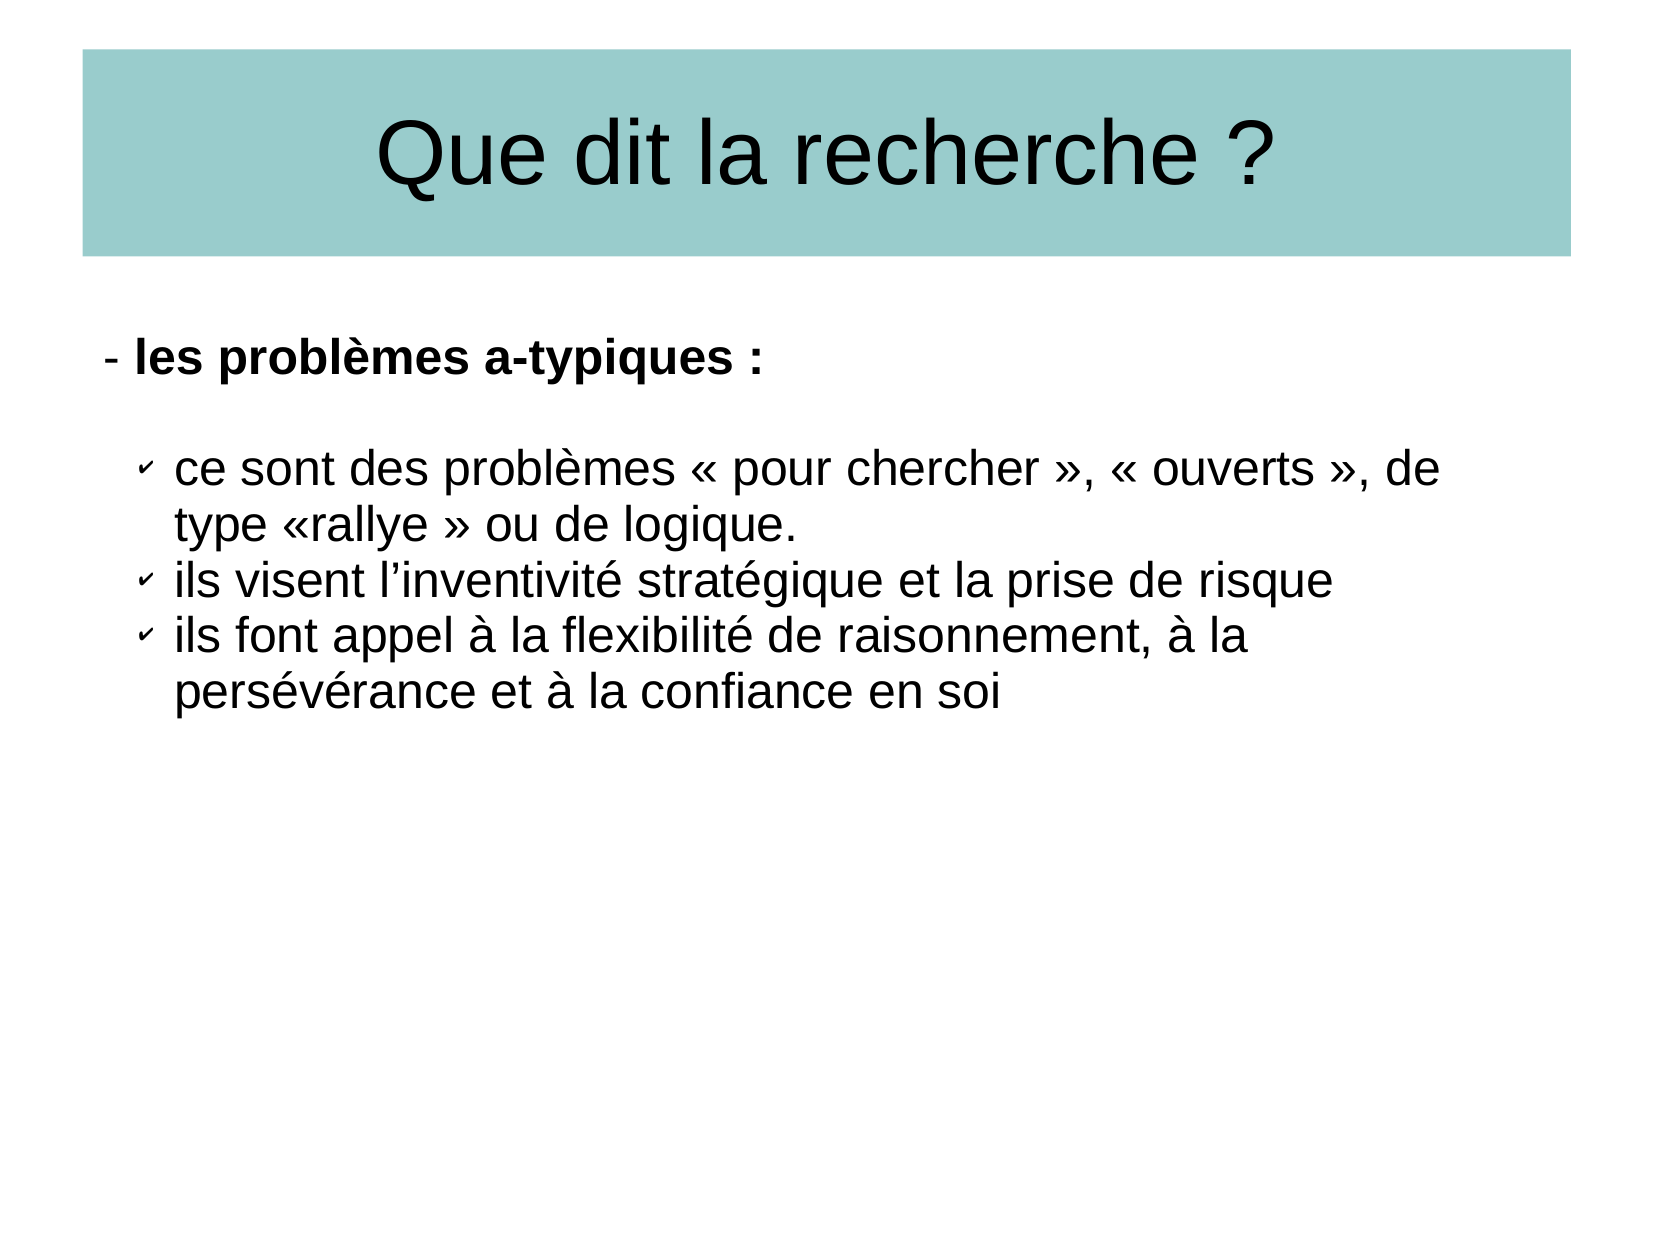

# Que dit la recherche ?
- les problèmes a-typiques :
ce sont des problèmes « pour chercher », « ouverts », de type «rallye » ou de logique.
ils visent l’inventivité stratégique et la prise de risque
ils font appel à la flexibilité de raisonnement, à la persévérance et à la confiance en soi